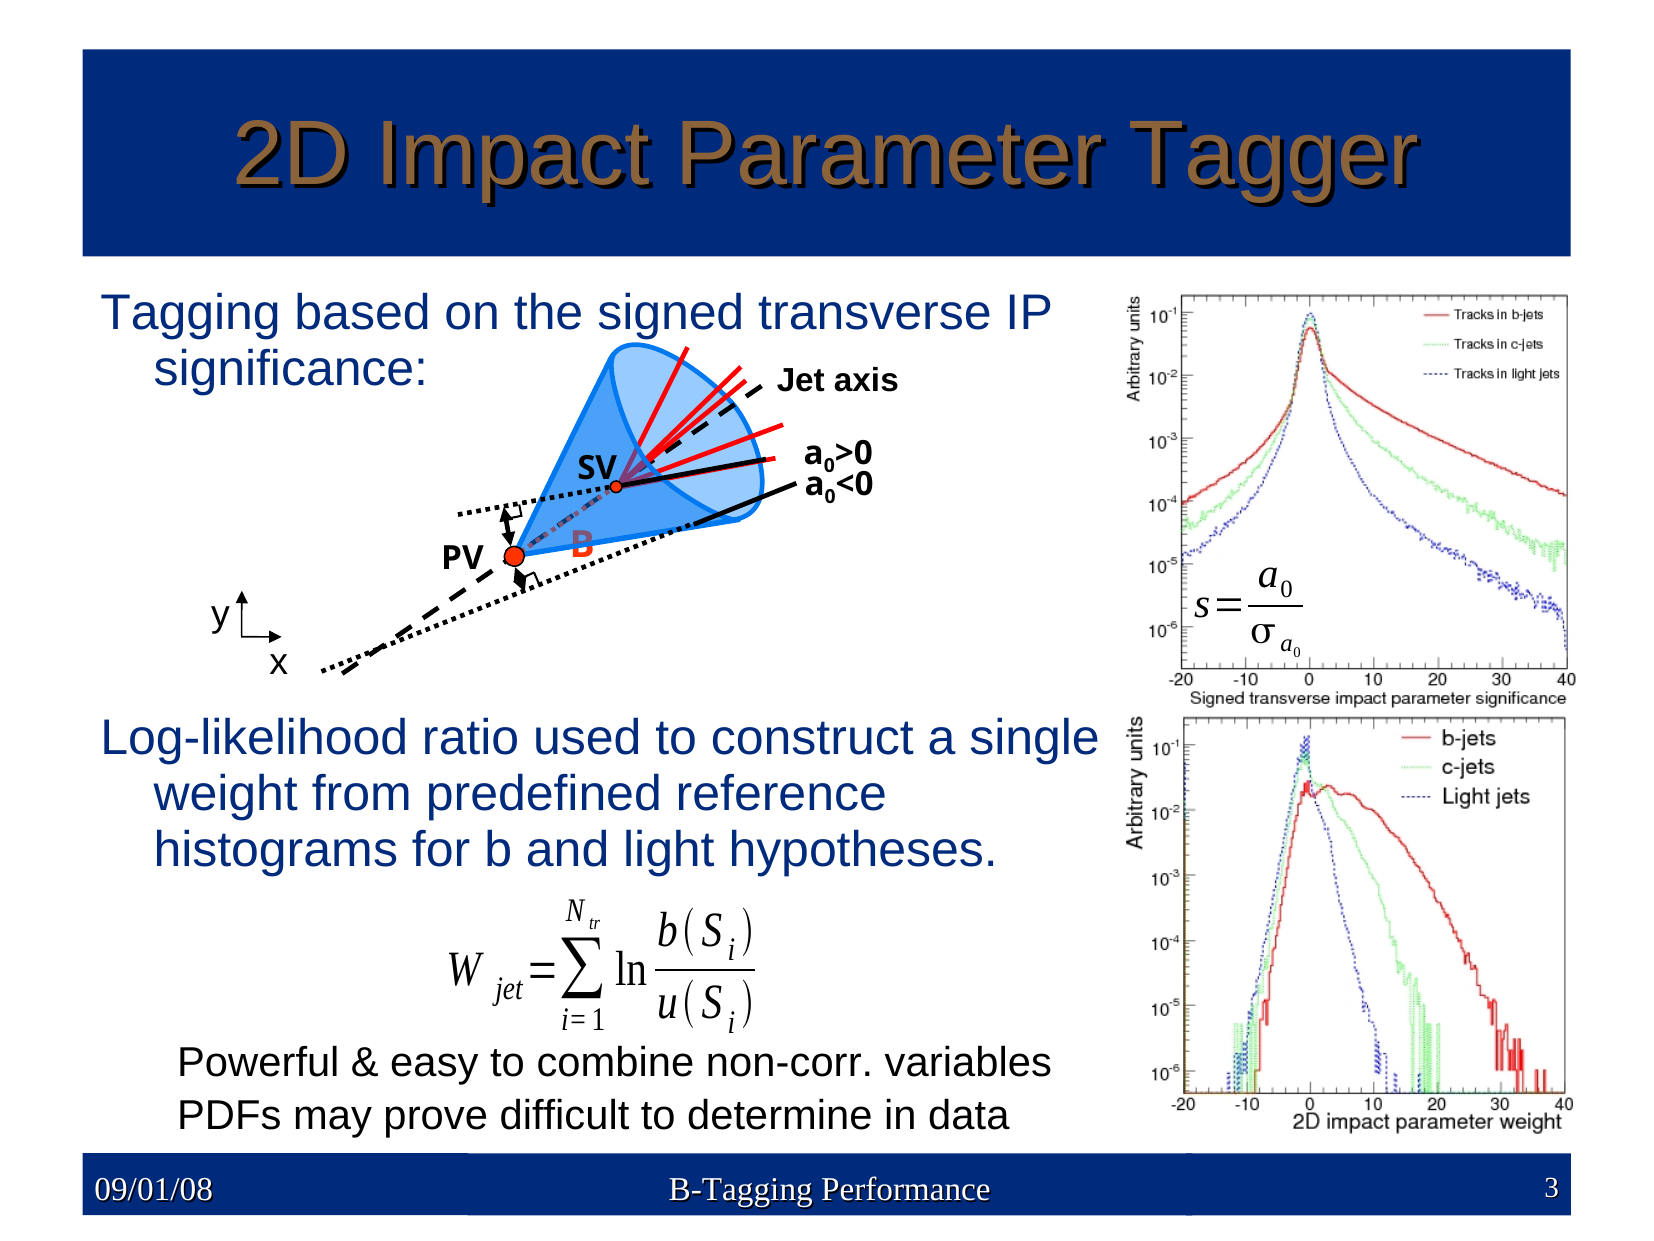

# 2D Impact Parameter Tagger
Tagging based on the signed transverse IP significance:
Jet axis
a0>0
SV
a0<0
B
PV
y
x
Log-likelihood ratio used to construct a single weight from predefined reference histograms for b and light hypotheses.
Powerful & easy to combine non-corr. variables
PDFs may prove difficult to determine in data
B-Tagging Performance
3